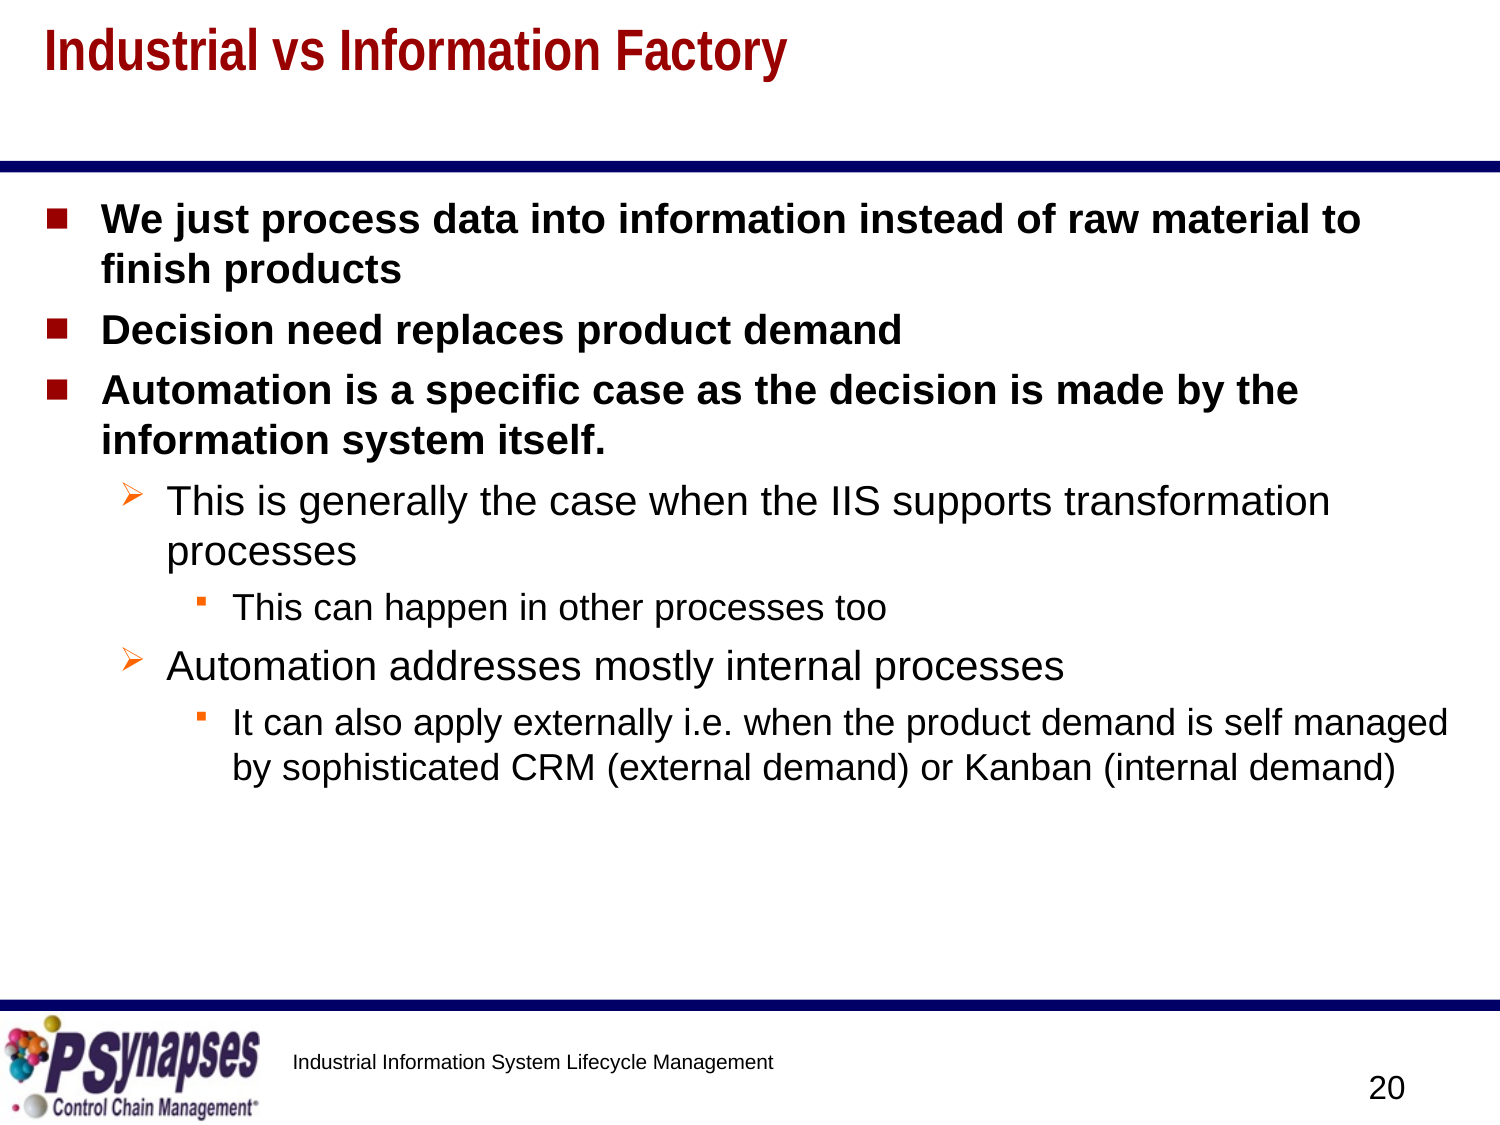

# Industrial vs Information Factory
We just process data into information instead of raw material to finish products
Decision need replaces product demand
Automation is a specific case as the decision is made by the information system itself.
This is generally the case when the IIS supports transformation processes
This can happen in other processes too
Automation addresses mostly internal processes
It can also apply externally i.e. when the product demand is self managed by sophisticated CRM (external demand) or Kanban (internal demand)